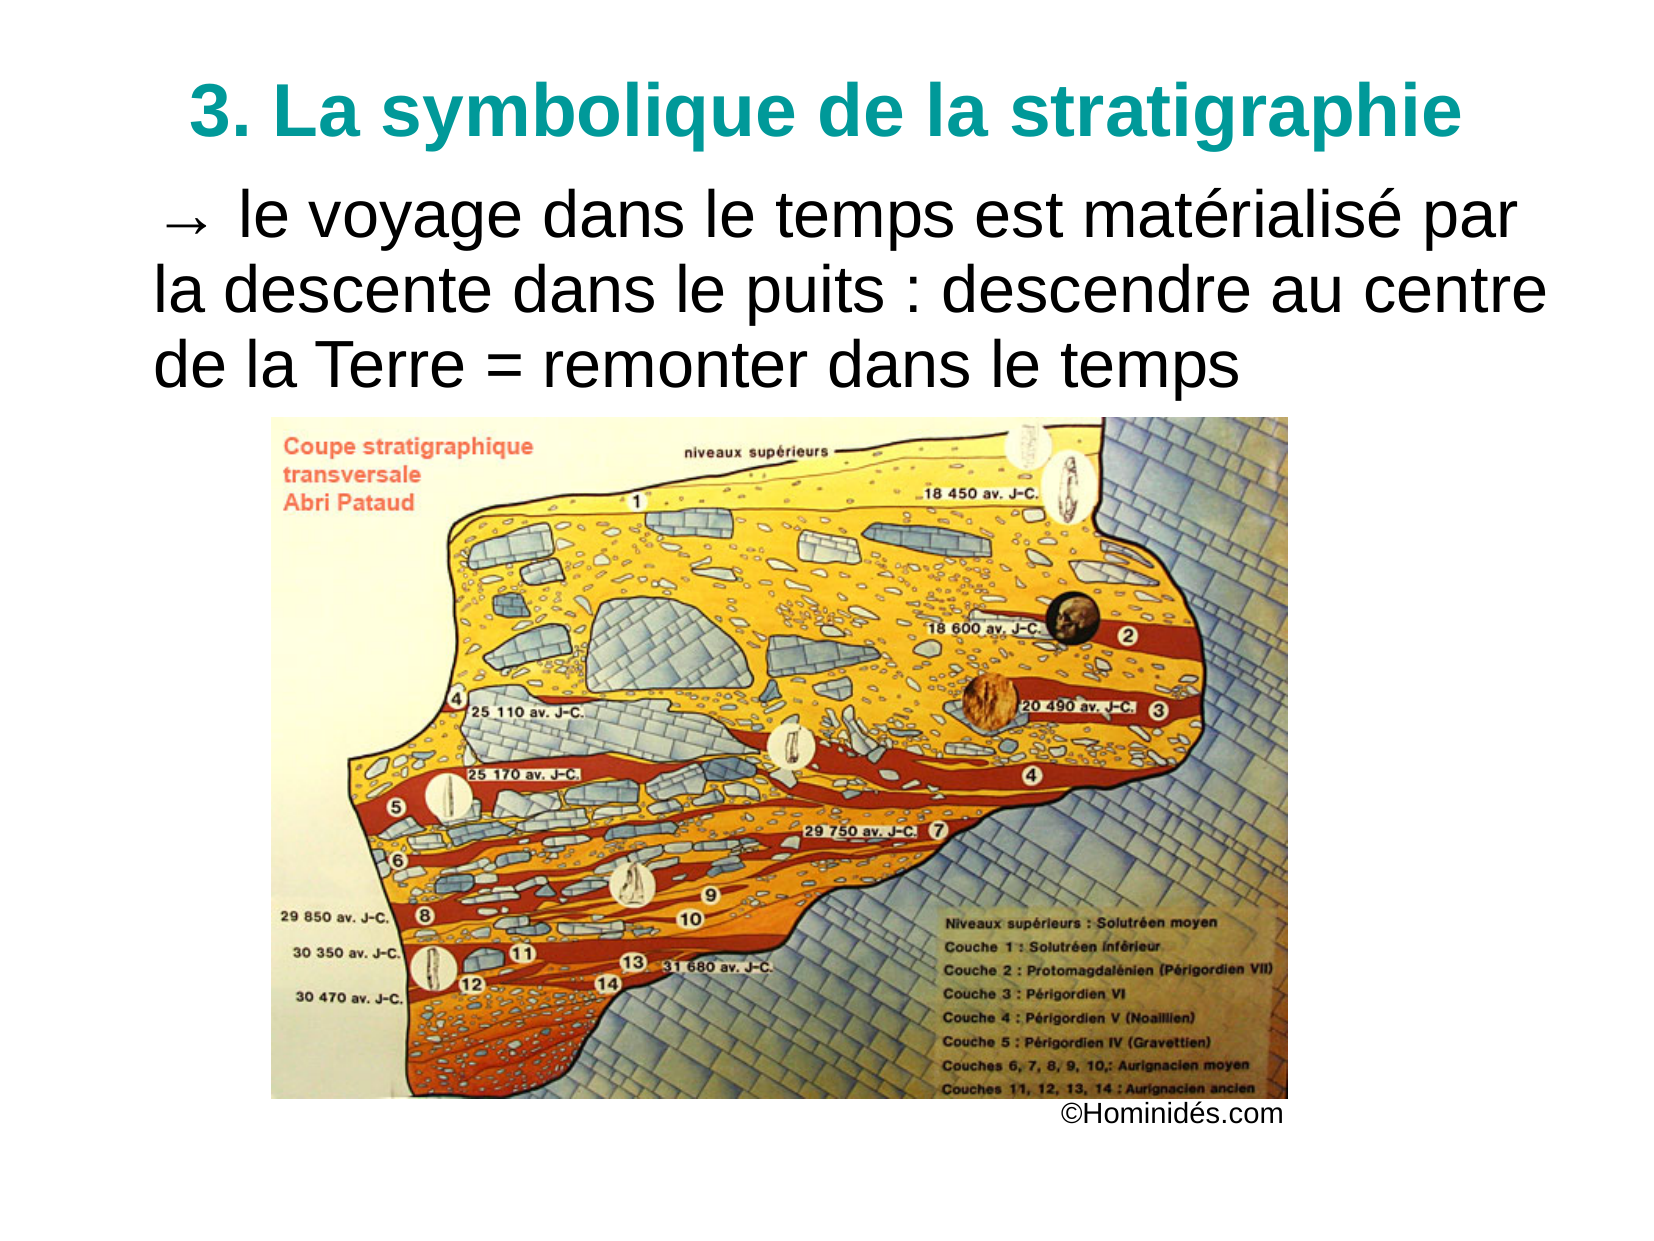

# 3. La symbolique de la stratigraphie
→ le voyage dans le temps est matérialisé par la descente dans le puits : descendre au centre de la Terre = remonter dans le temps
 ©Hominidés.com